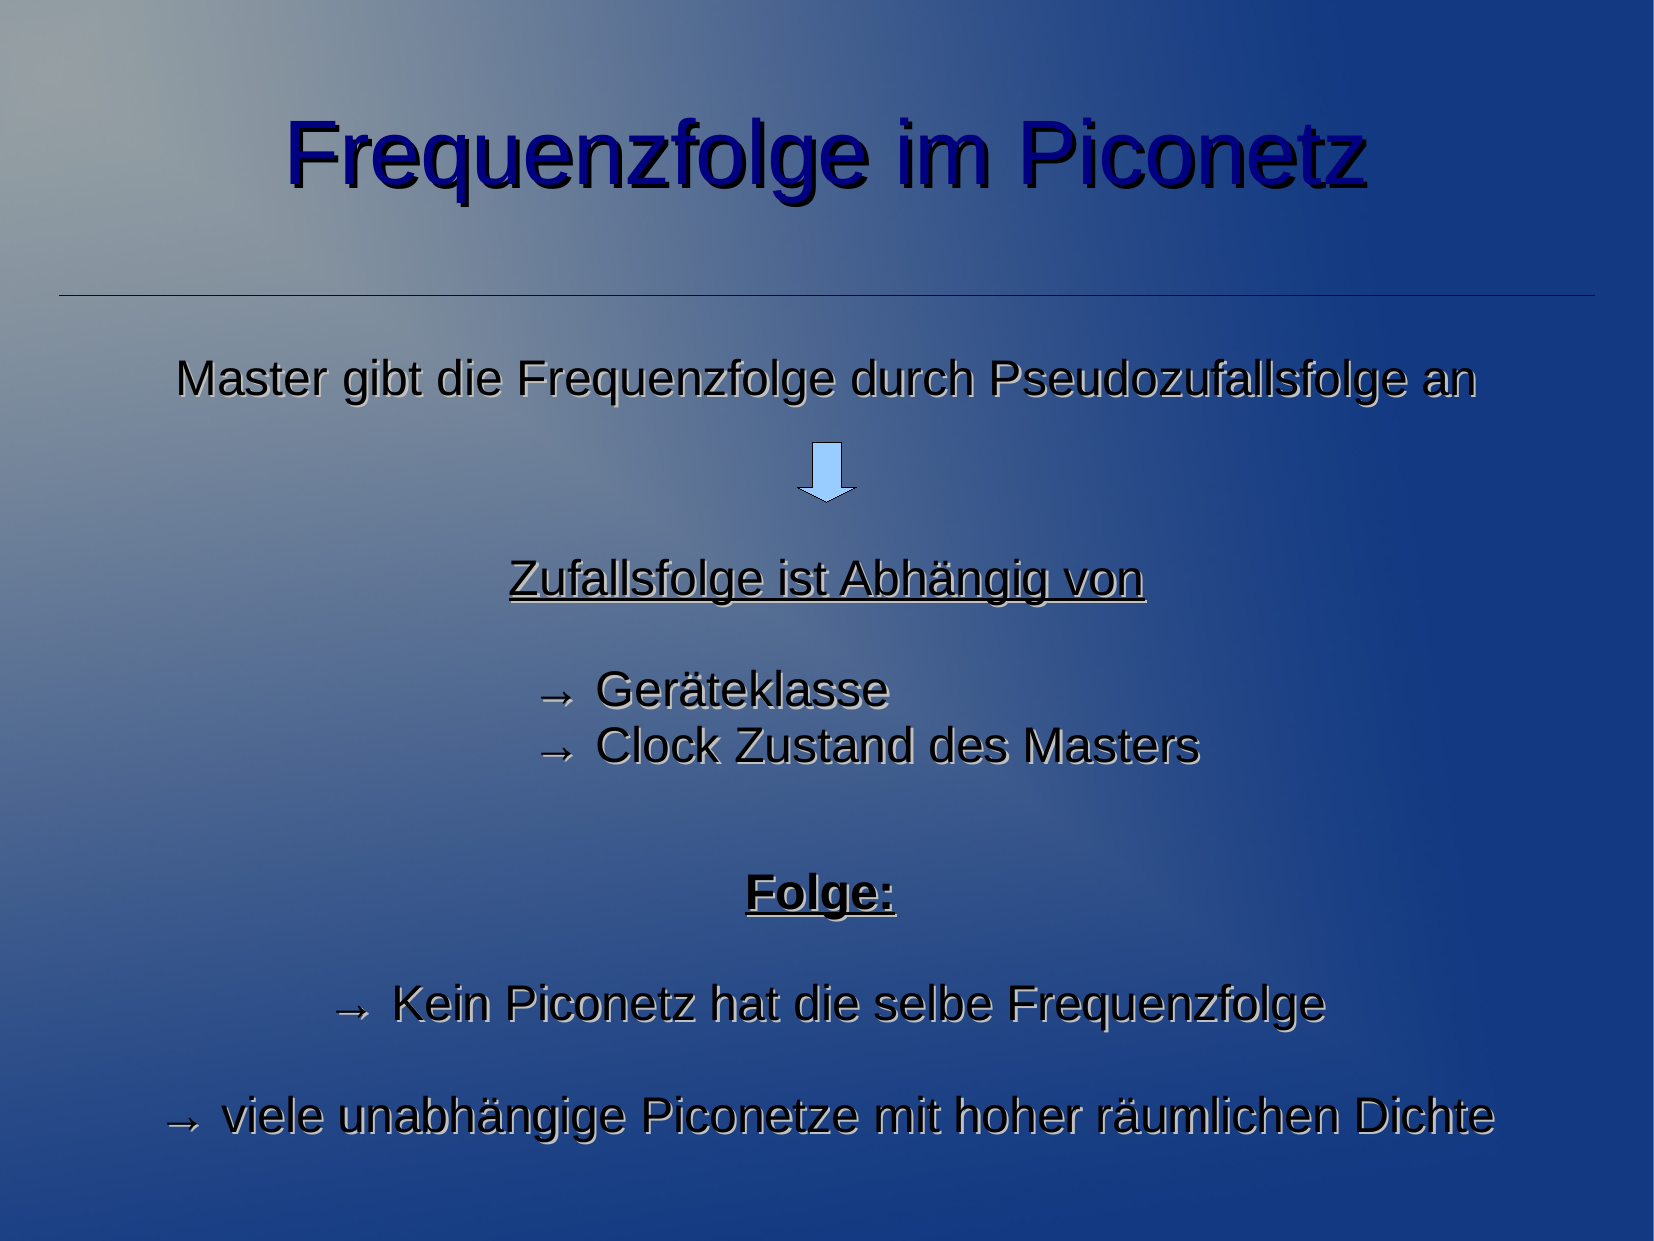

# Frequenzfolge im Piconetz
Master gibt die Frequenzfolge durch Pseudozufallsfolge an
Zufallsfolge ist Abhängig von
							→ Geräteklasse
							→ Clock Zustand des Masters
Folge:
→ Kein Piconetz hat die selbe Frequenzfolge
→ viele unabhängige Piconetze mit hoher räumlichen Dichte